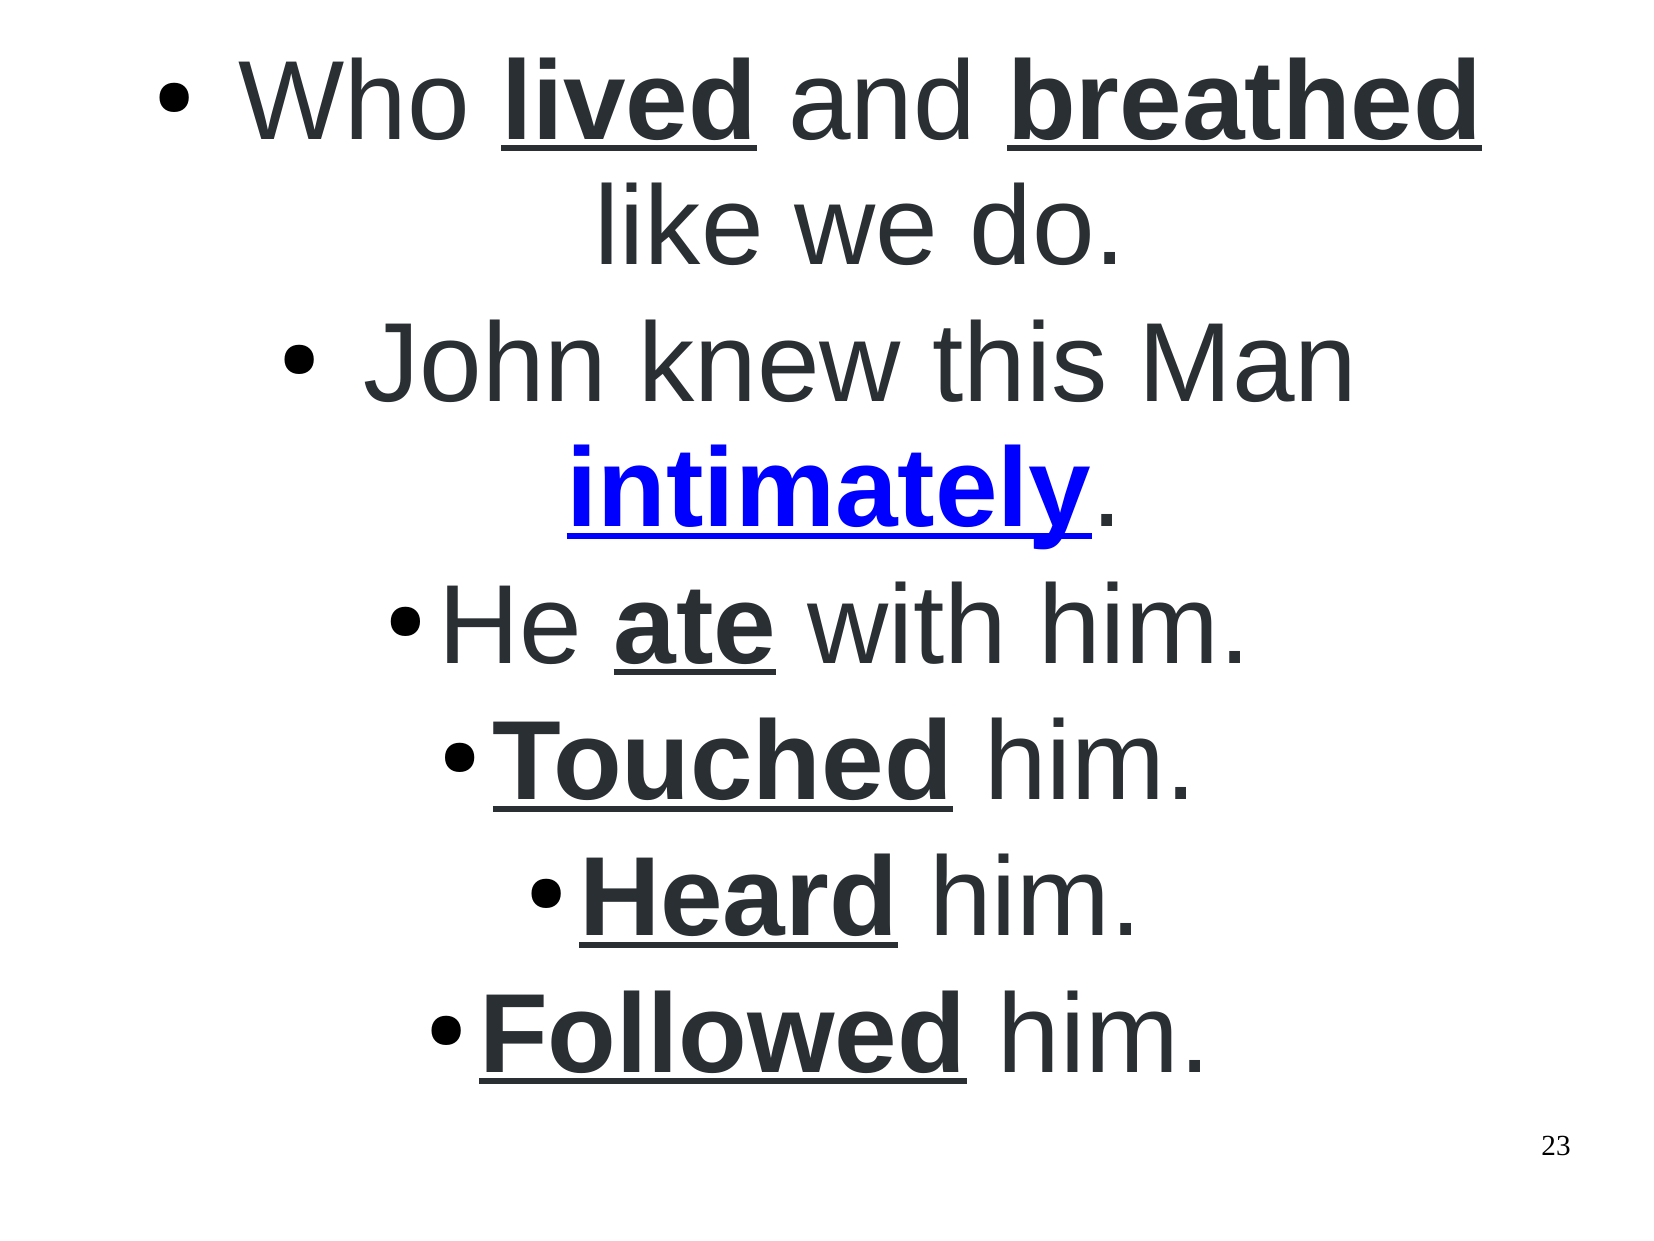

# Who lived and breathed like we do.
 John knew this Man
intimately.
He ate with him.
Touched him.
Heard him.
Followed him.
23